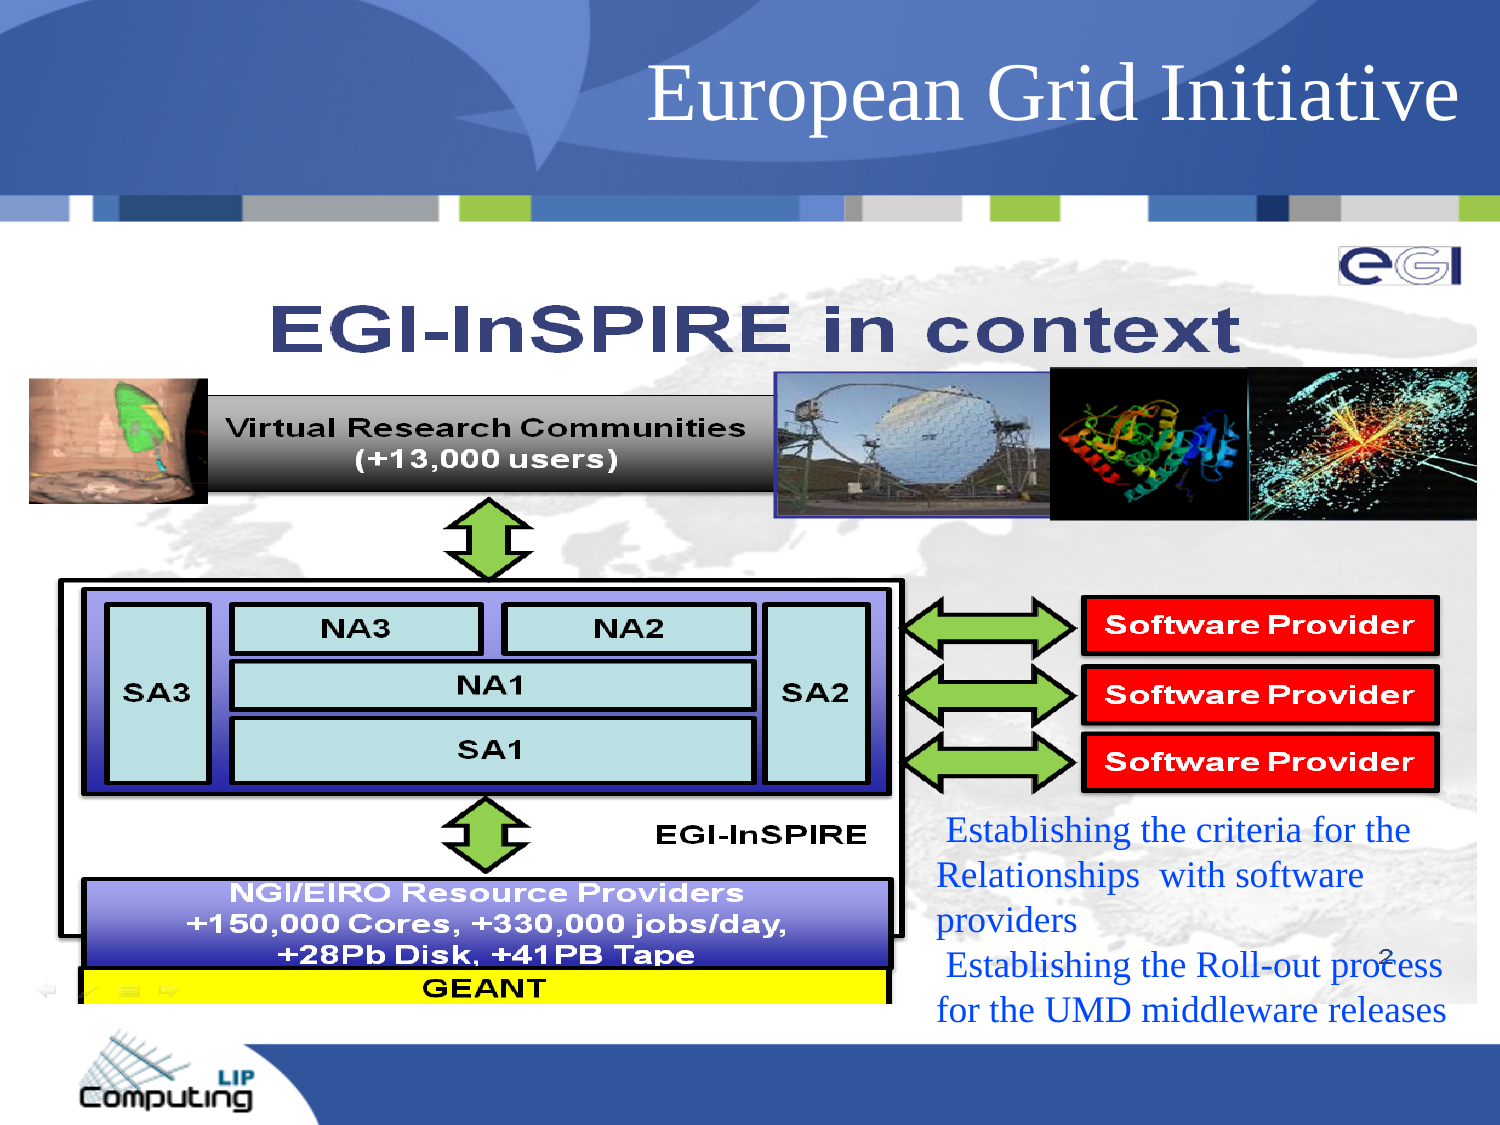

European Grid Initiative
 Establishing the criteria for the Relationships with software providers
 Establishing the Roll-out process for the UMD middleware releases